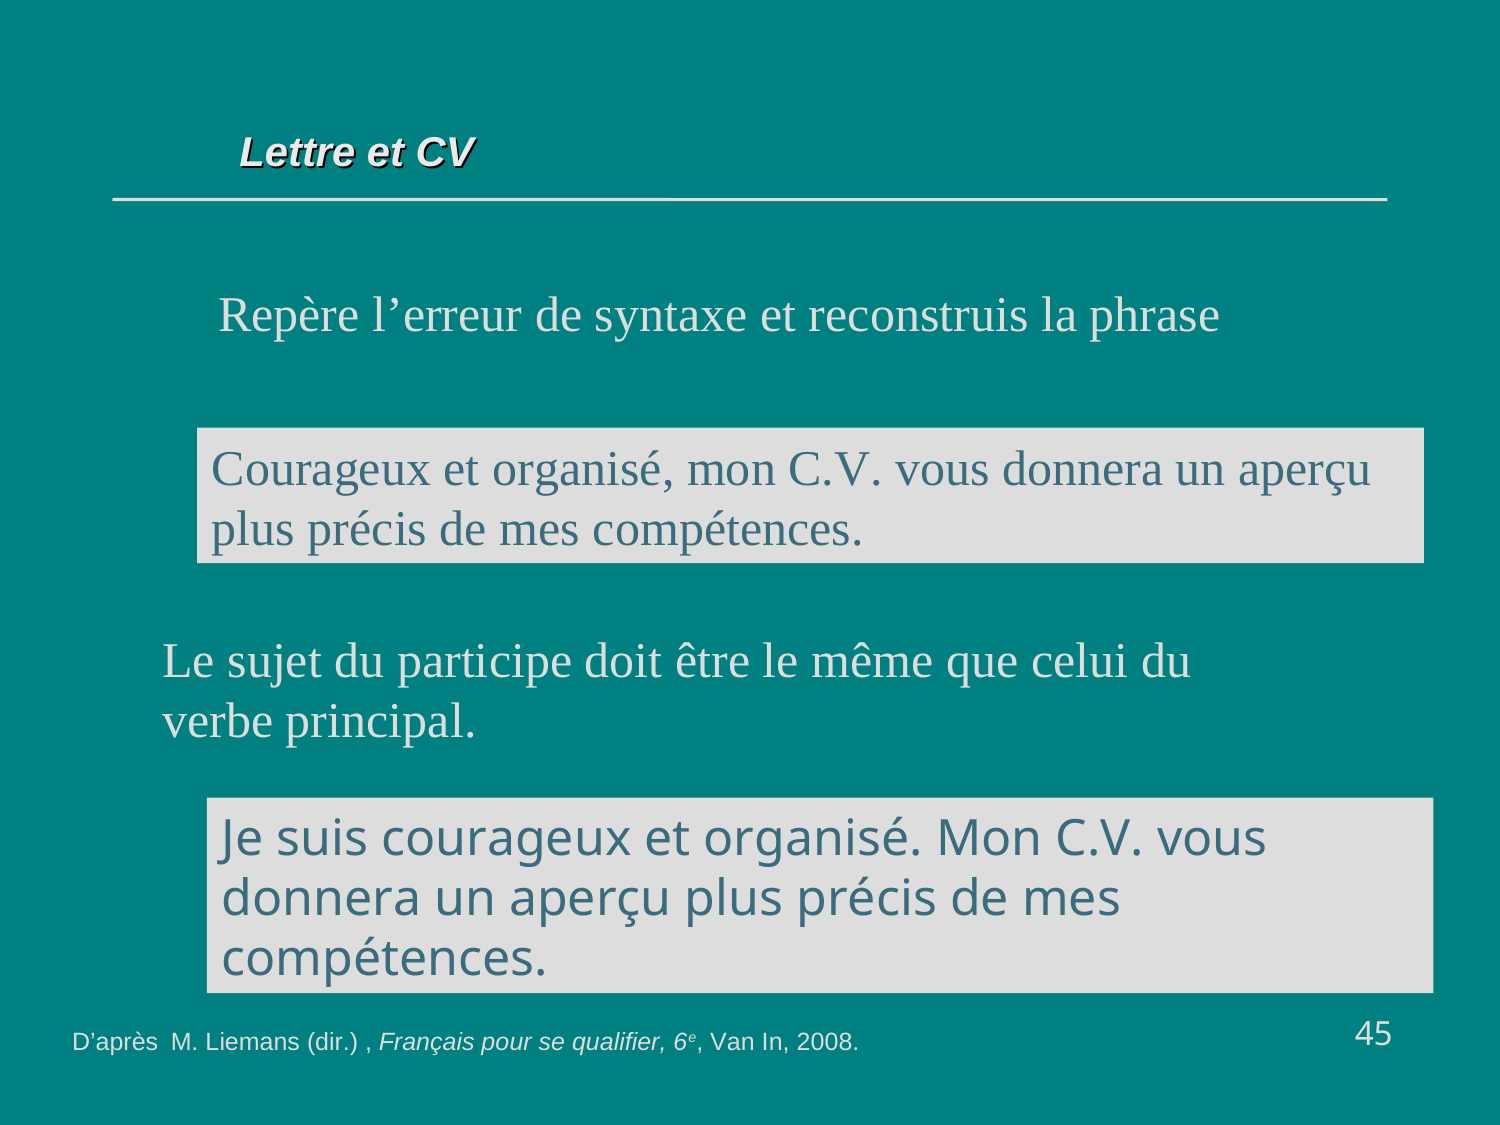

Lettre et CV
Repère l’erreur de syntaxe et reconstruis la phrase
Courageux et organisé, mon C.V. vous donnera un aperçu plus précis de mes compétences.
Le sujet du participe doit être le même que celui du verbe principal.
Je suis courageux et organisé. Mon C.V. vous donnera un aperçu plus précis de mes compétences.
D’après M. Liemans (dir.) , Français pour se qualifier, 6e, Van In, 2008.
45